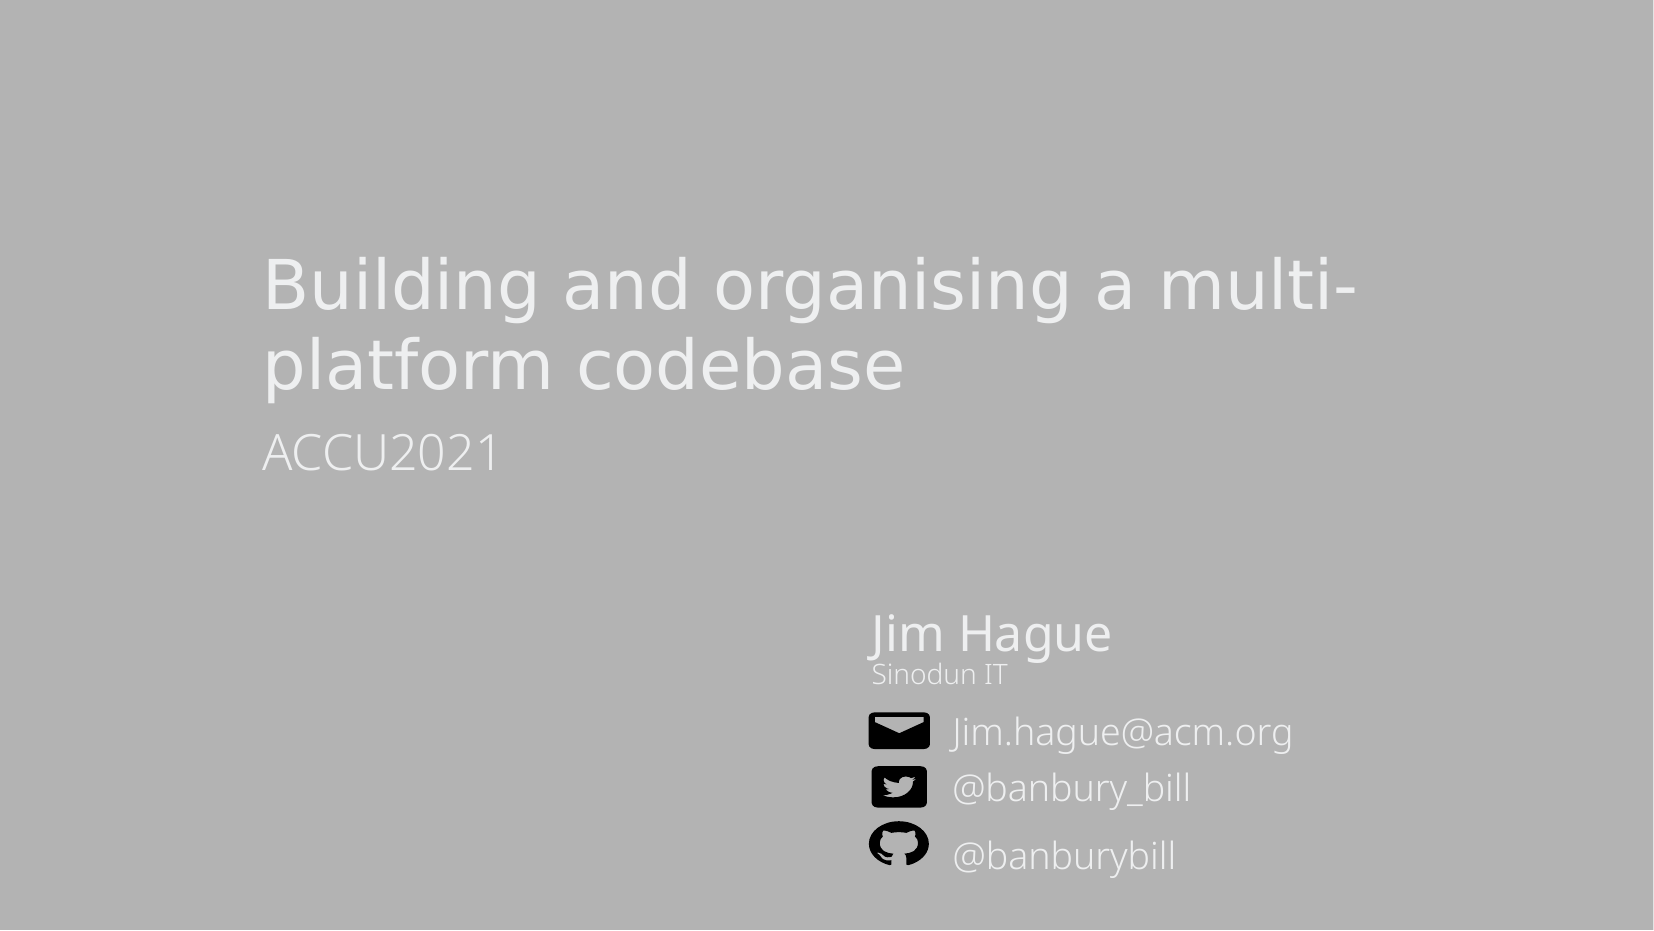

# Building and organising a multi-platform codebase
ACCU2021
Jim Hague
Sinodun IT
Jim.hague@acm.org
@banbury_bill
@banburybill